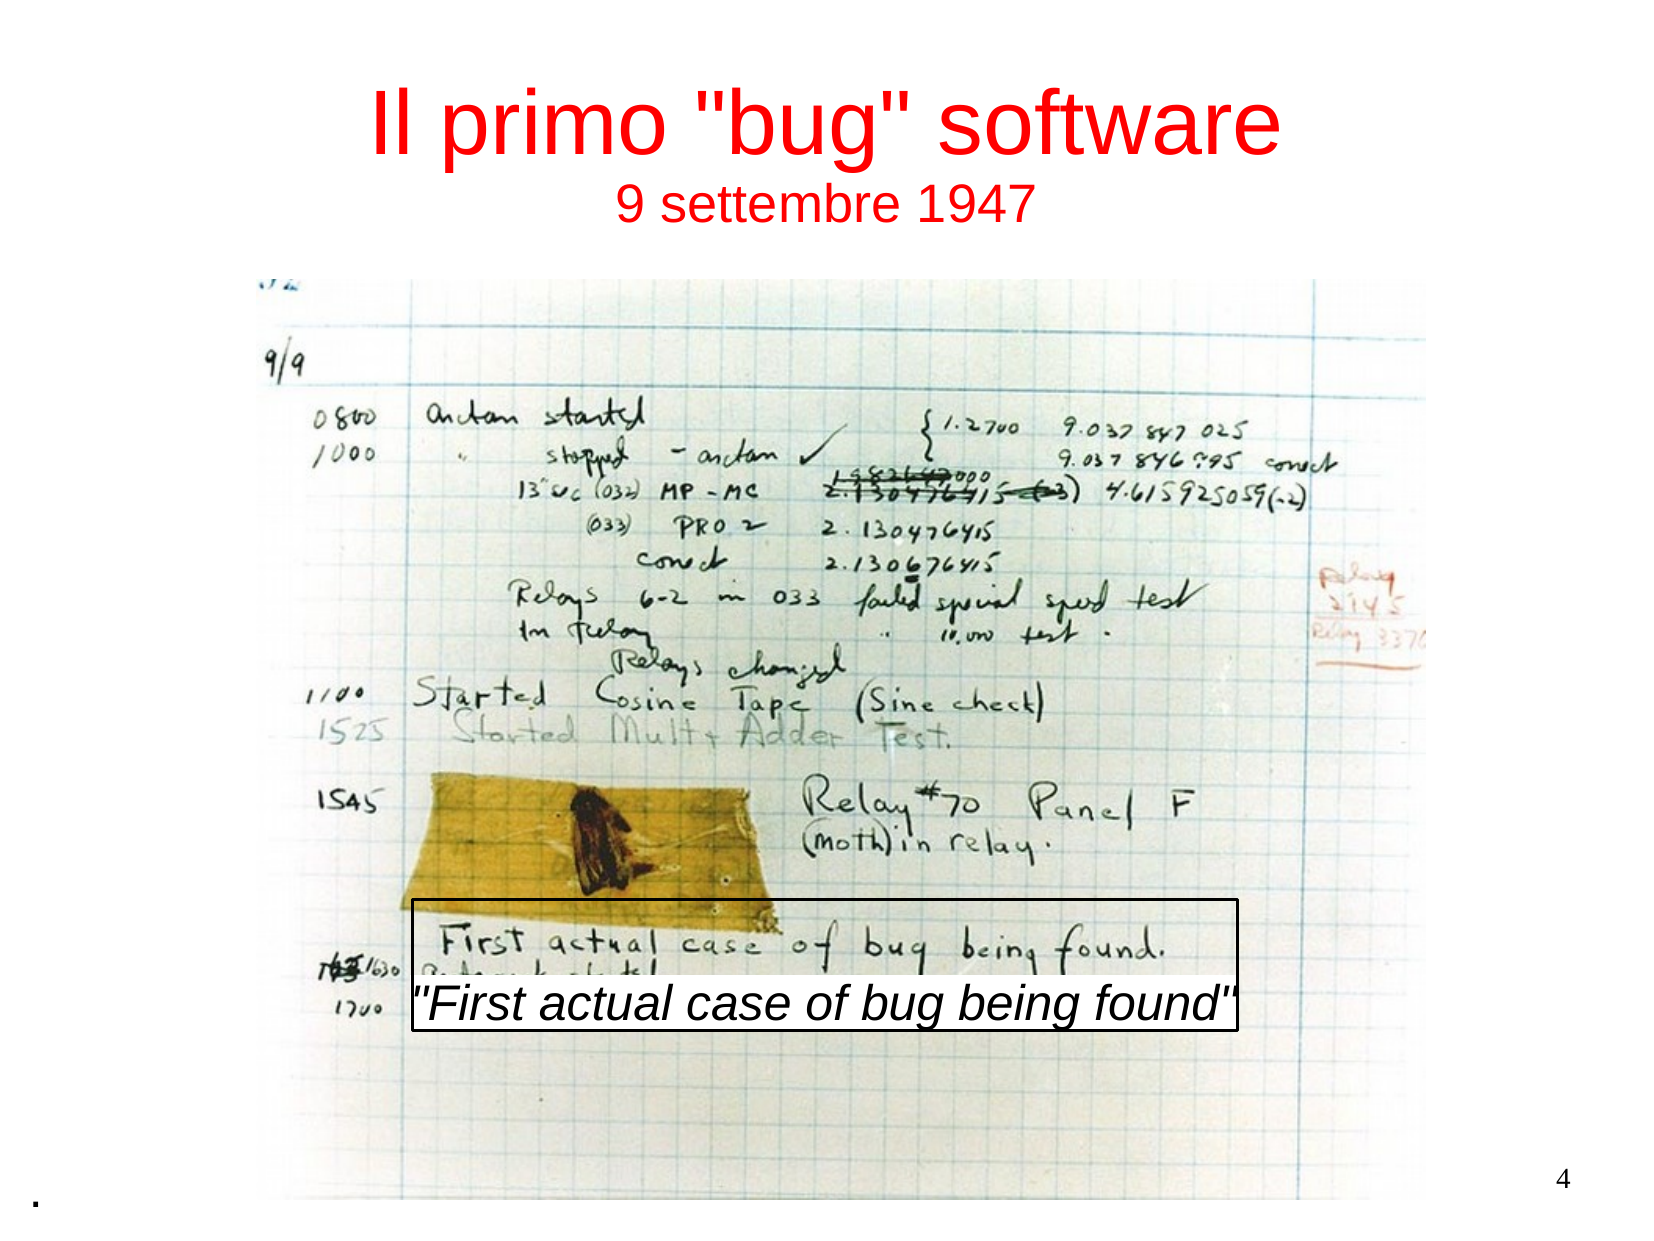

# Il primo "bug" software 9 settembre 1947
"First actual case of bug being found"
.
Testing, correttezza e invarianti
4